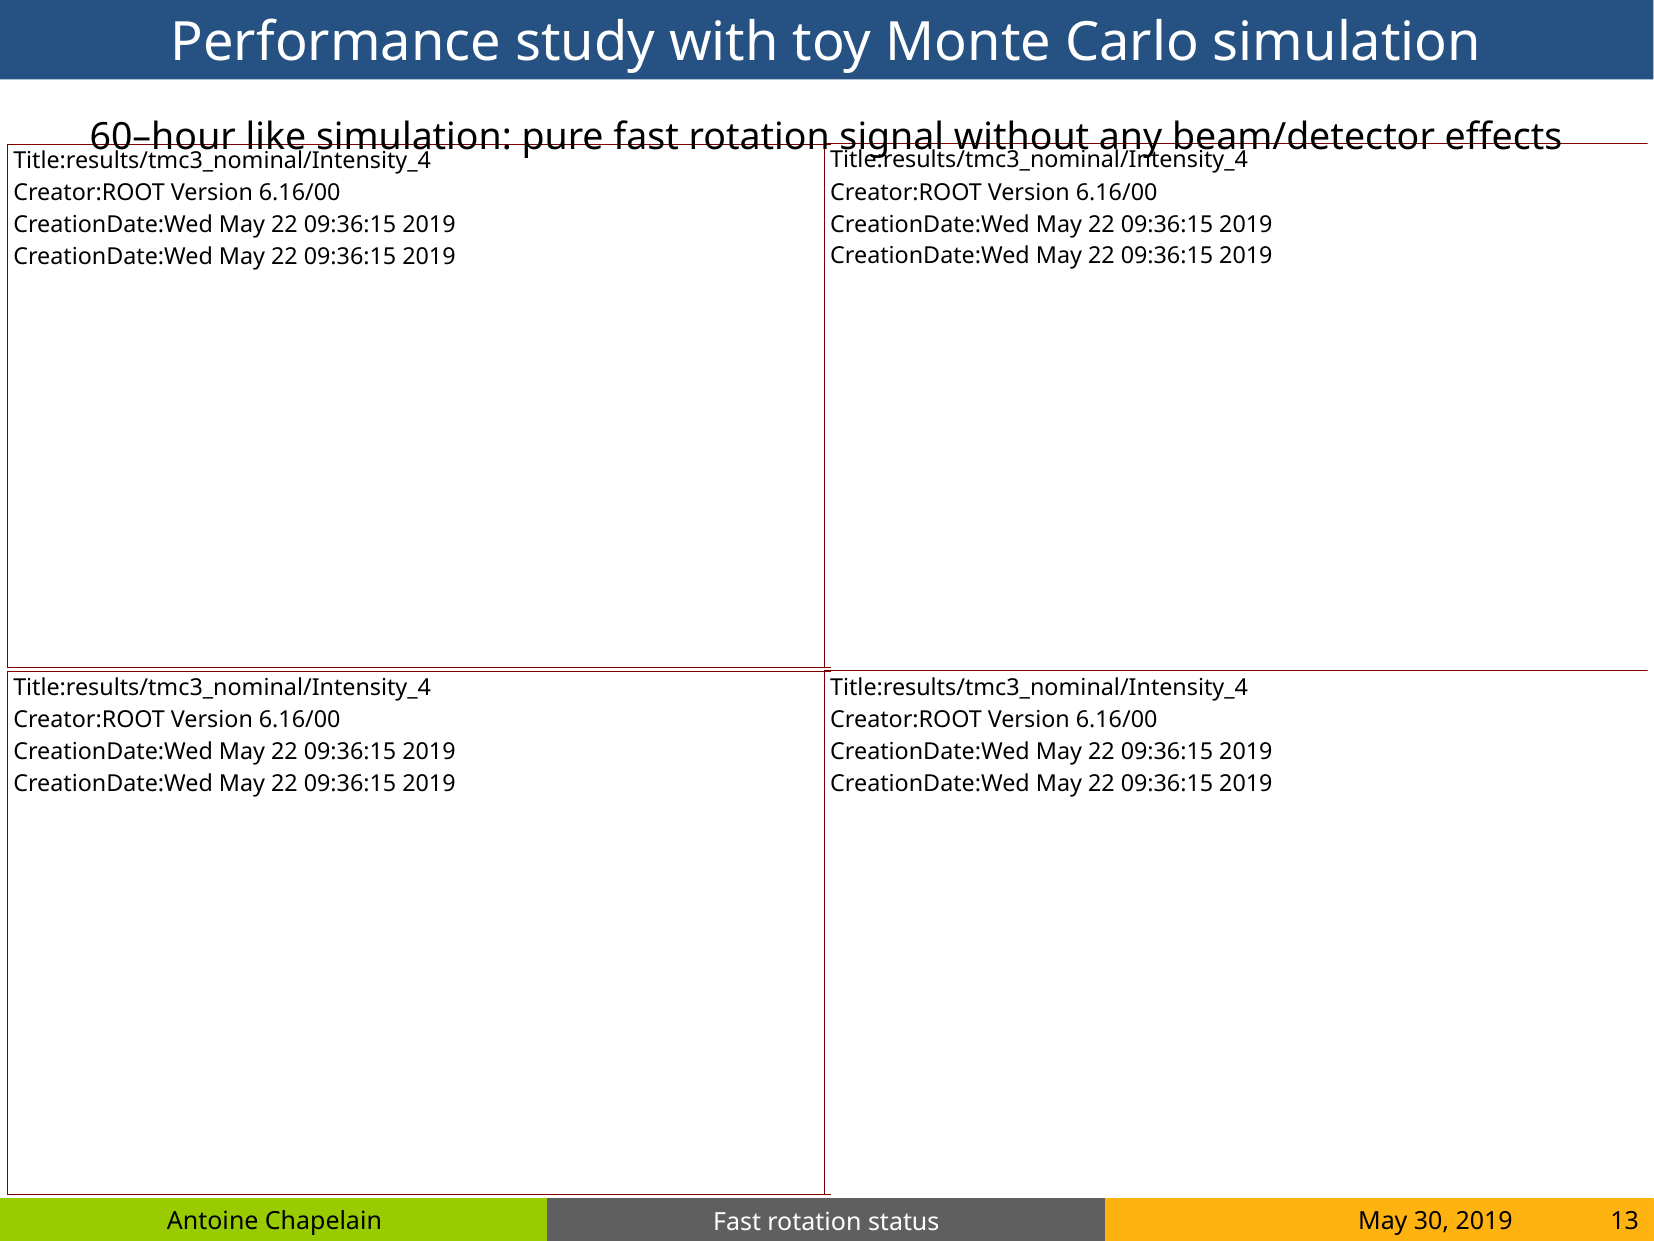

# Performance study with toy Monte Carlo simulation
60–hour like simulation: pure fast rotation signal without any beam/detector effects